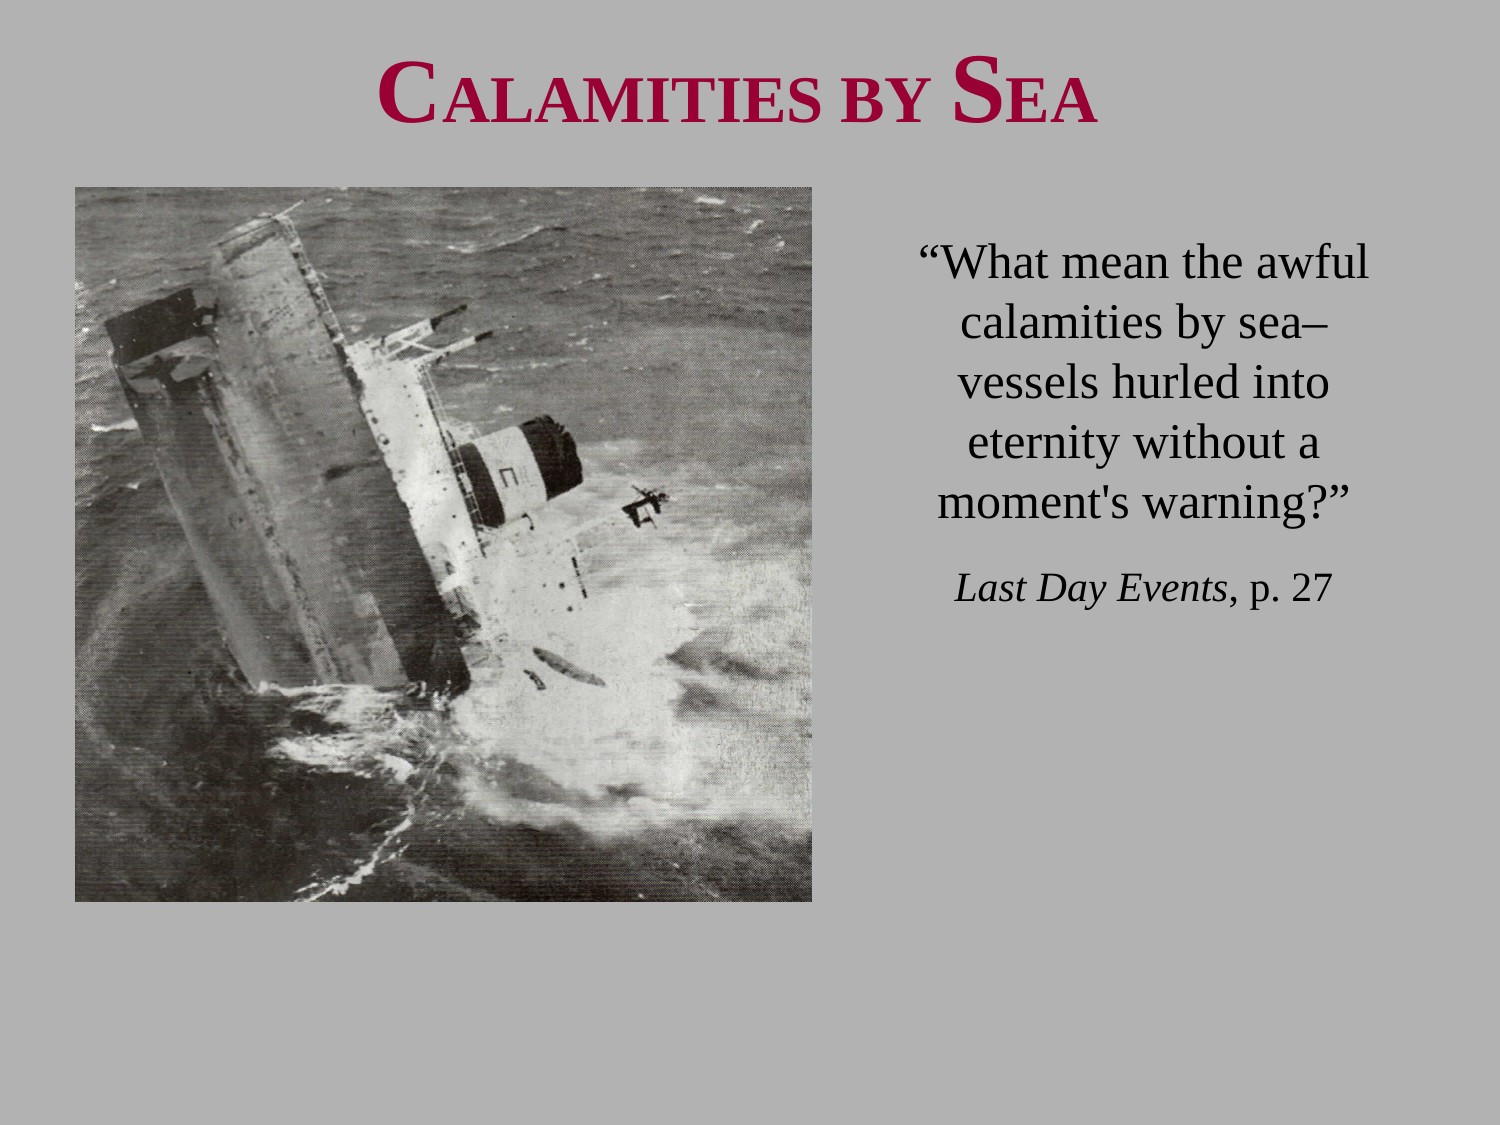

CALAMITIES BY SEA
“What mean the awful calamities by sea–vessels hurled into eternity without a moment's warning?”
Last Day Events, p. 27